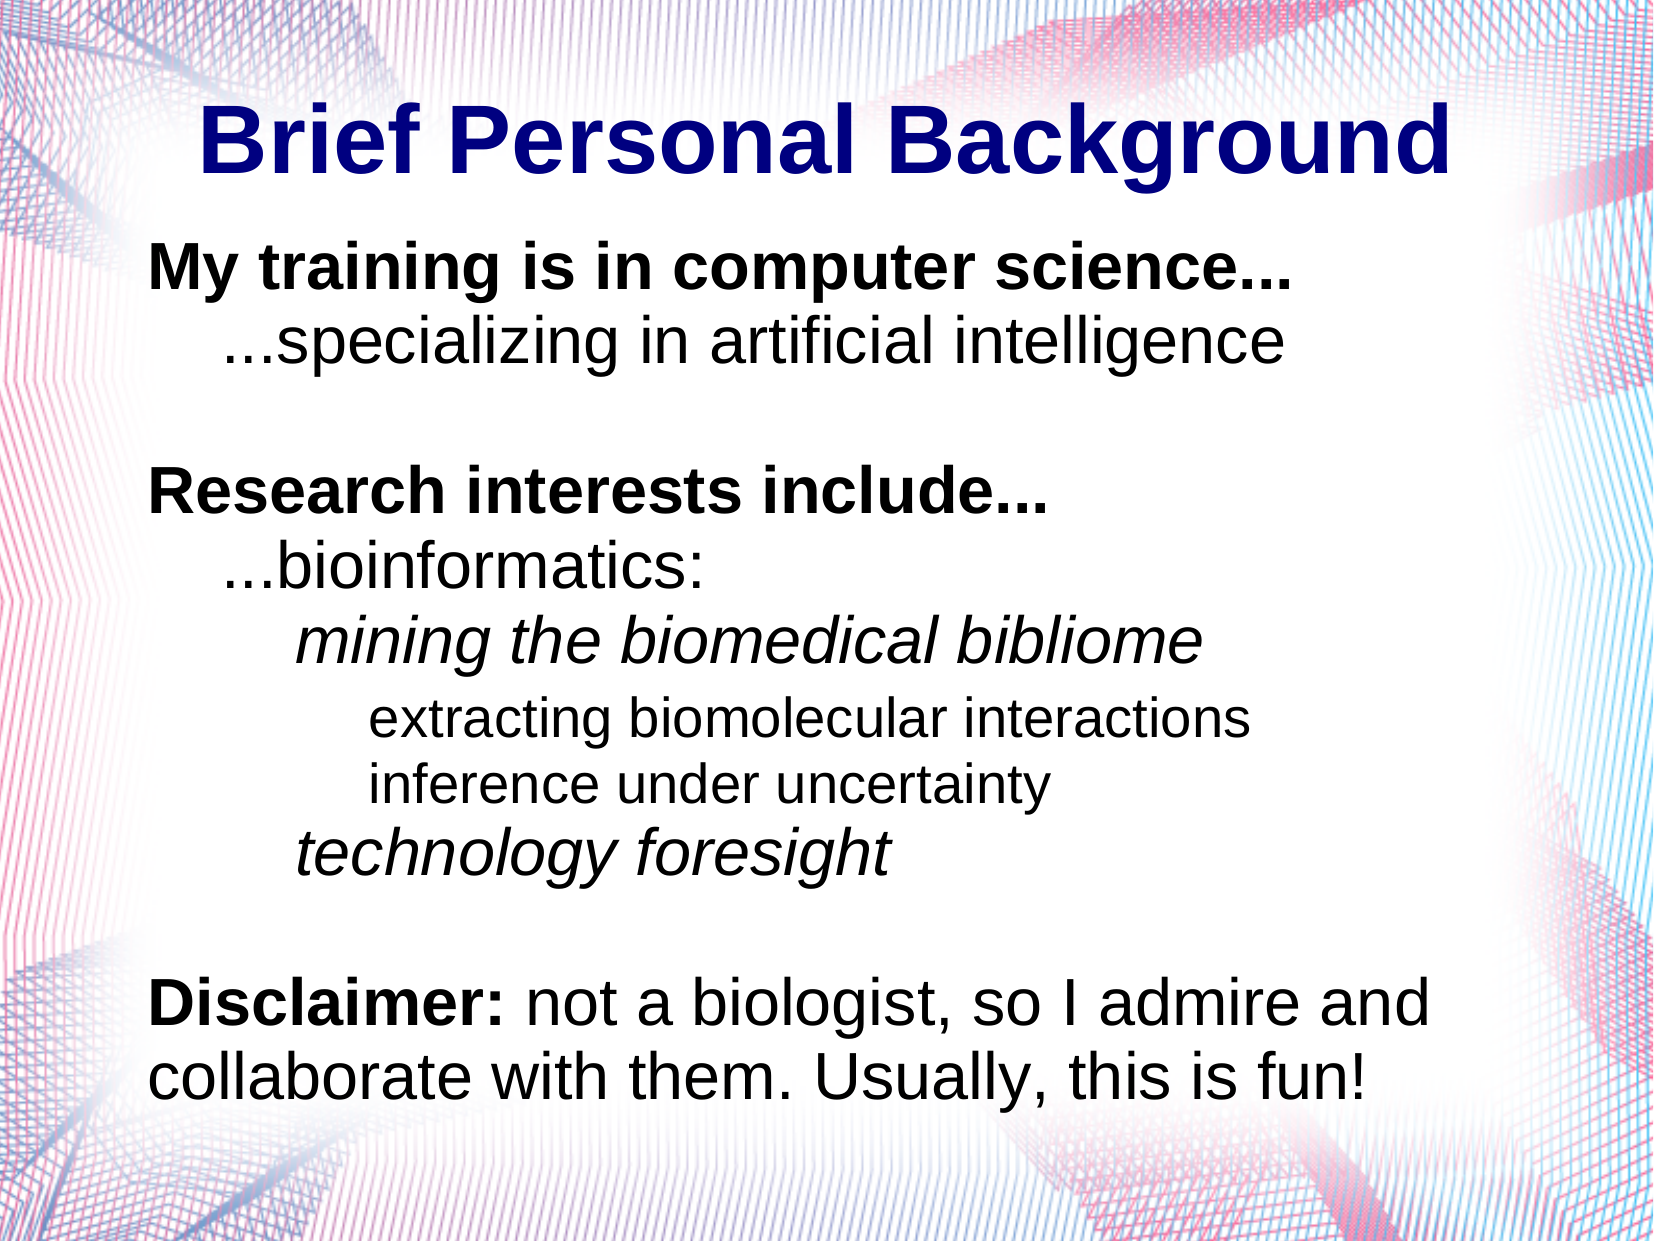

# Brief Personal Background
My training is in computer science...
	...specializing in artificial intelligence
Research interests include...
	...bioinformatics:
		mining the biomedical bibliome
			extracting biomolecular interactions
			inference under uncertainty
		technology foresight
Disclaimer: not a biologist, so I admire and collaborate with them. Usually, this is fun!